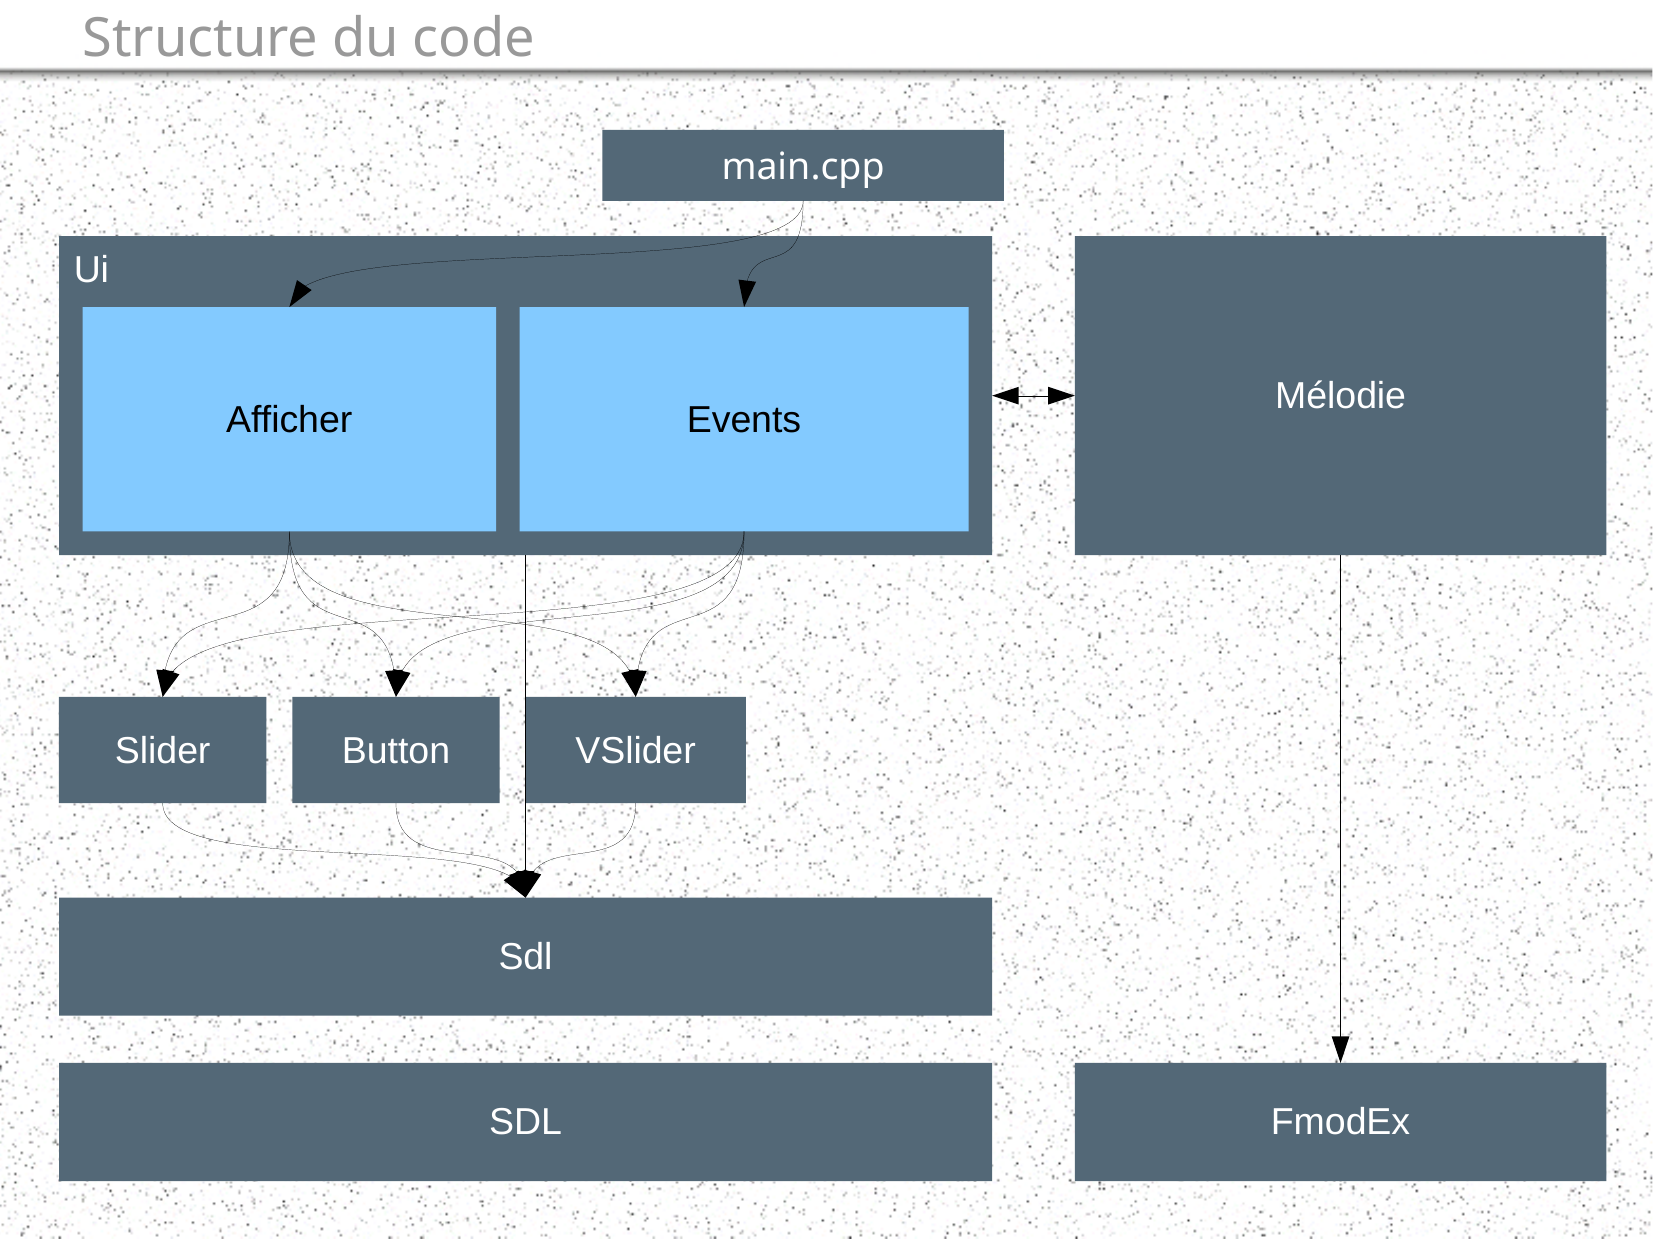

# Structure du code
main.cpp
Ui
Mélodie
Afficher
Events
Slider
Button
VSlider
Sdl
SDL
FmodEx